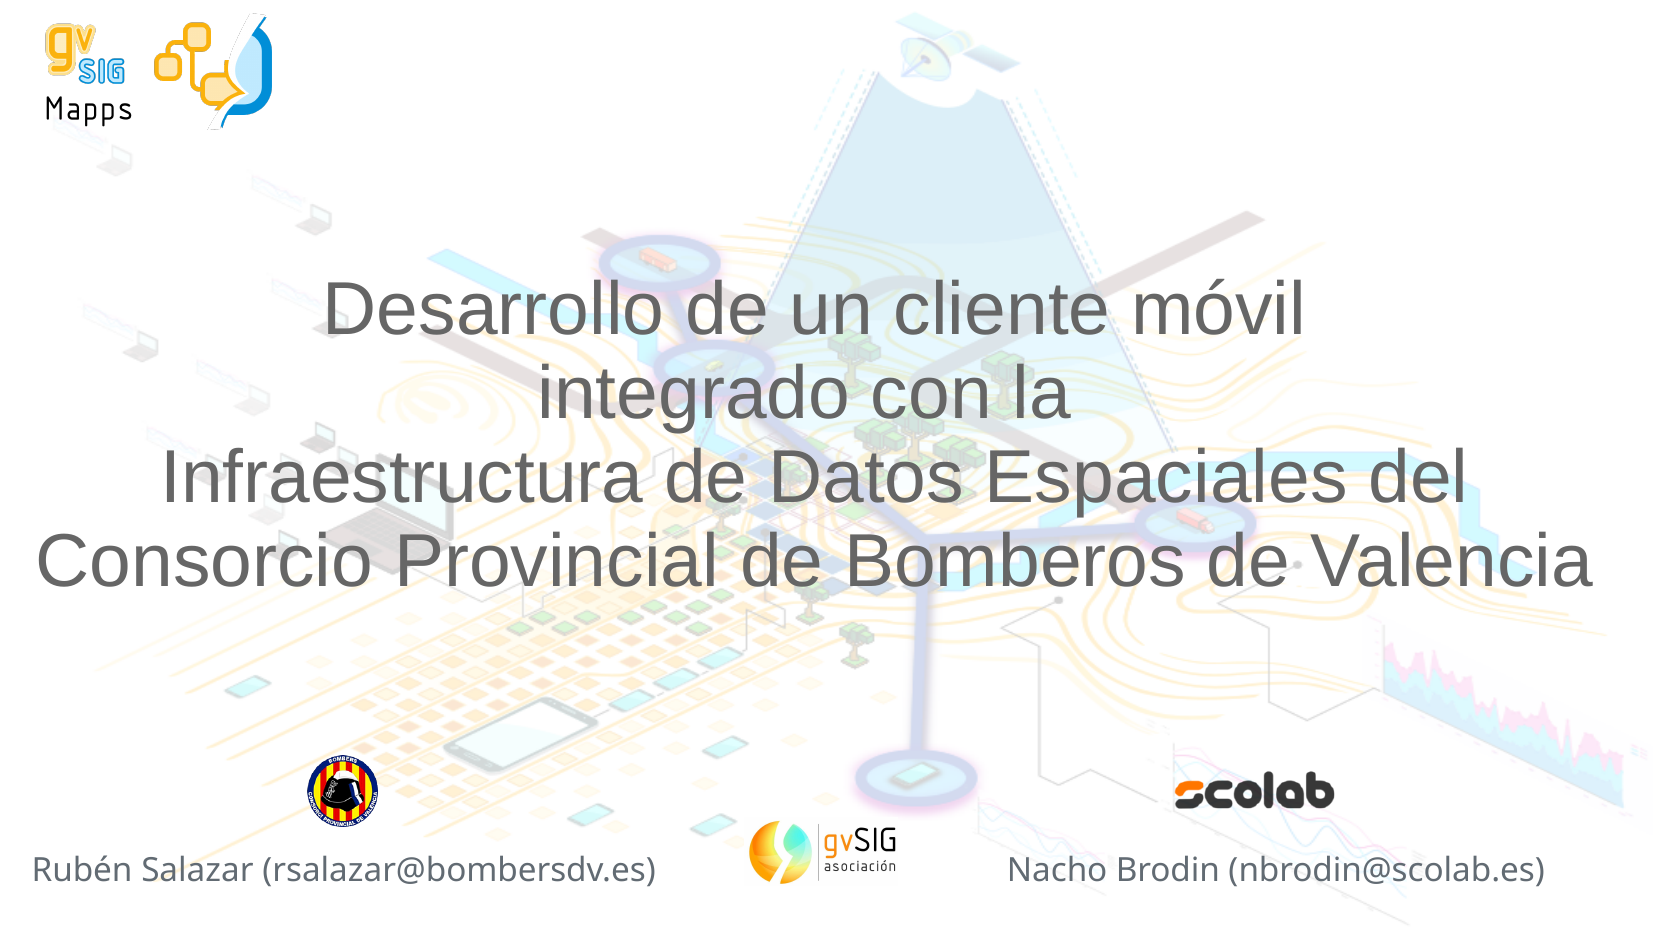

# Desarrollo de un cliente móvil integrado con la Infraestructura de Datos Espaciales del Consorcio Provincial de Bomberos de Valencia
Rubén Salazar (rsalazar@bombersdv.es)
Nacho Brodin (nbrodin@scolab.es)